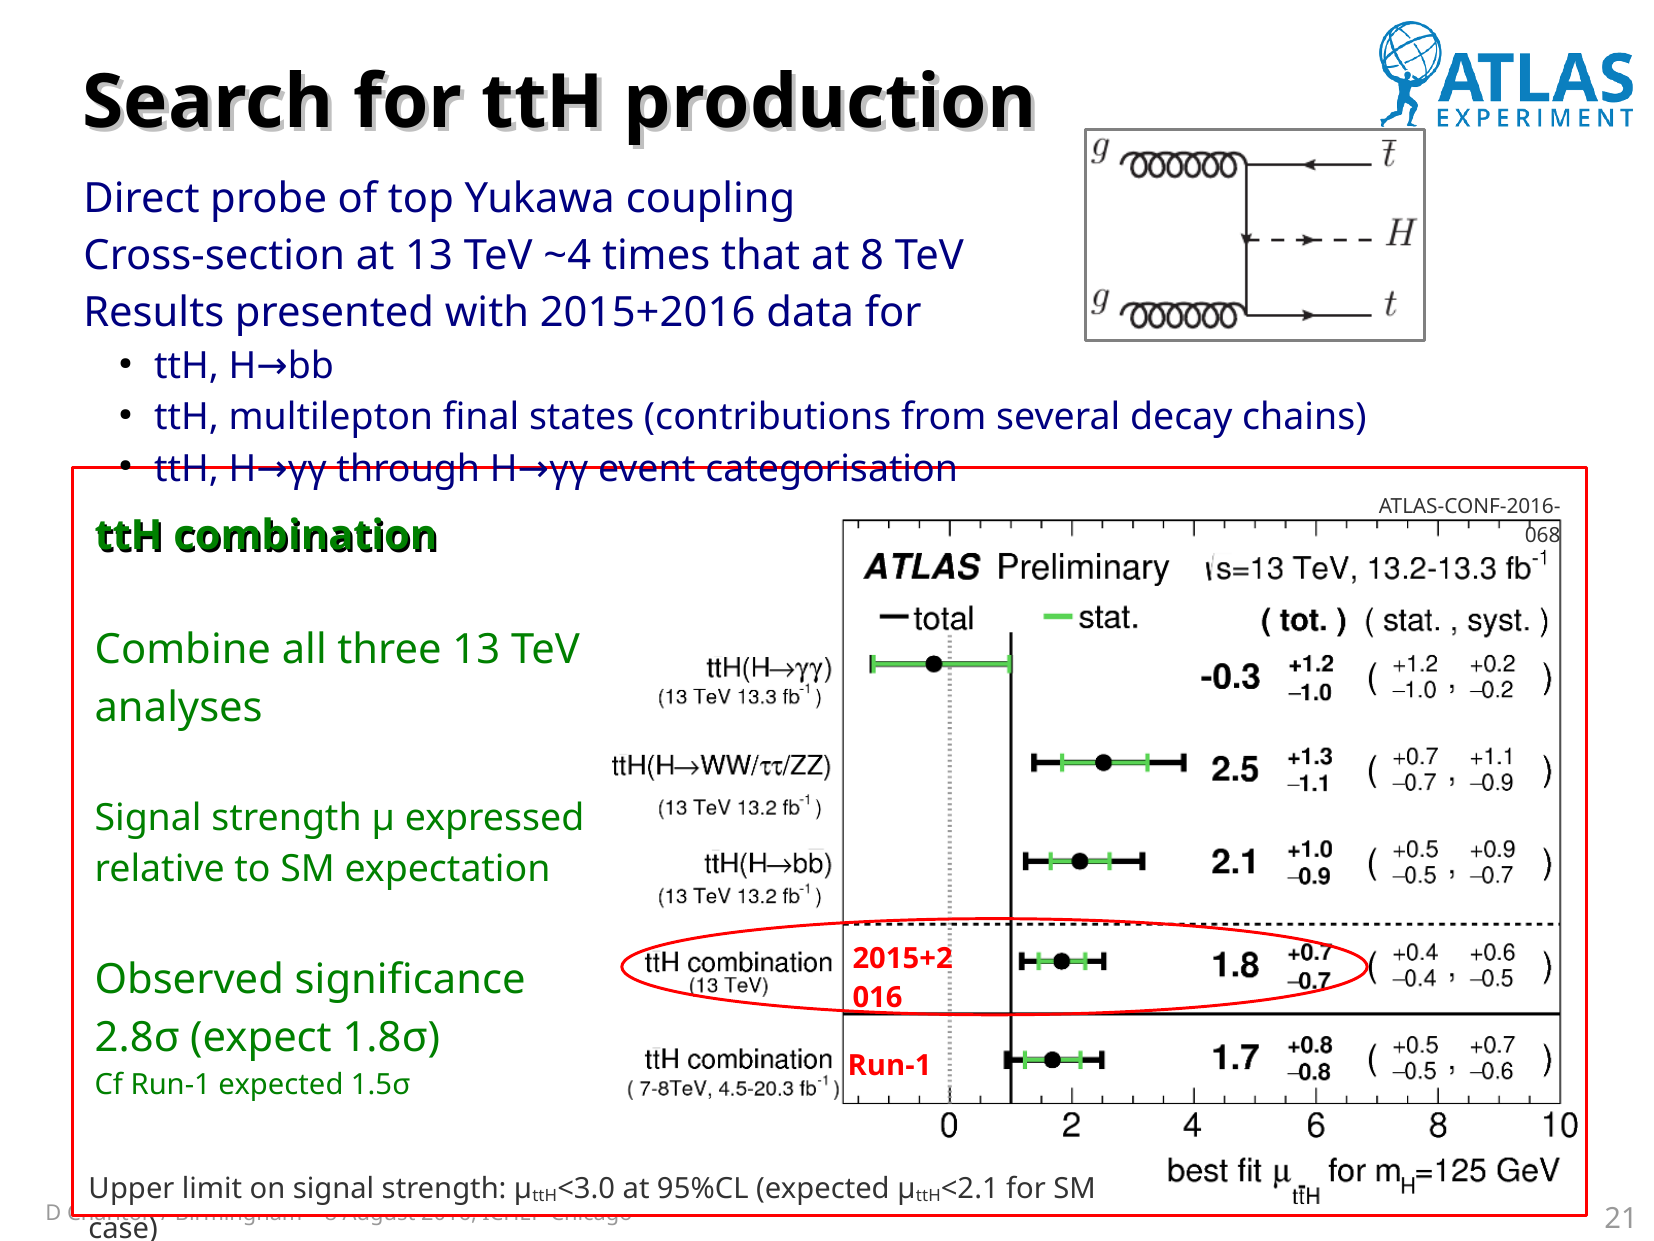

# Search for ttH production
Direct probe of top Yukawa coupling
Cross-section at 13 TeV ~4 times that at 8 TeV
Results presented with 2015+2016 data for
ttH, H→bb
ttH, multilepton final states (contributions from several decay chains)
ttH, H→γγ through H→γγ event categorisation
ATLAS-CONF-2016-068
ttH combination
Combine all three 13 TeV analyses
Signal strength μ expressed relative to SM expectation
Observed significance 2.8σ (expect 1.8σ)
Cf Run-1 expected 1.5σ
2015+2016
Run-1
Upper limit on signal strength: μttH<3.0 at 95%CL (expected μttH<2.1 for SM case)